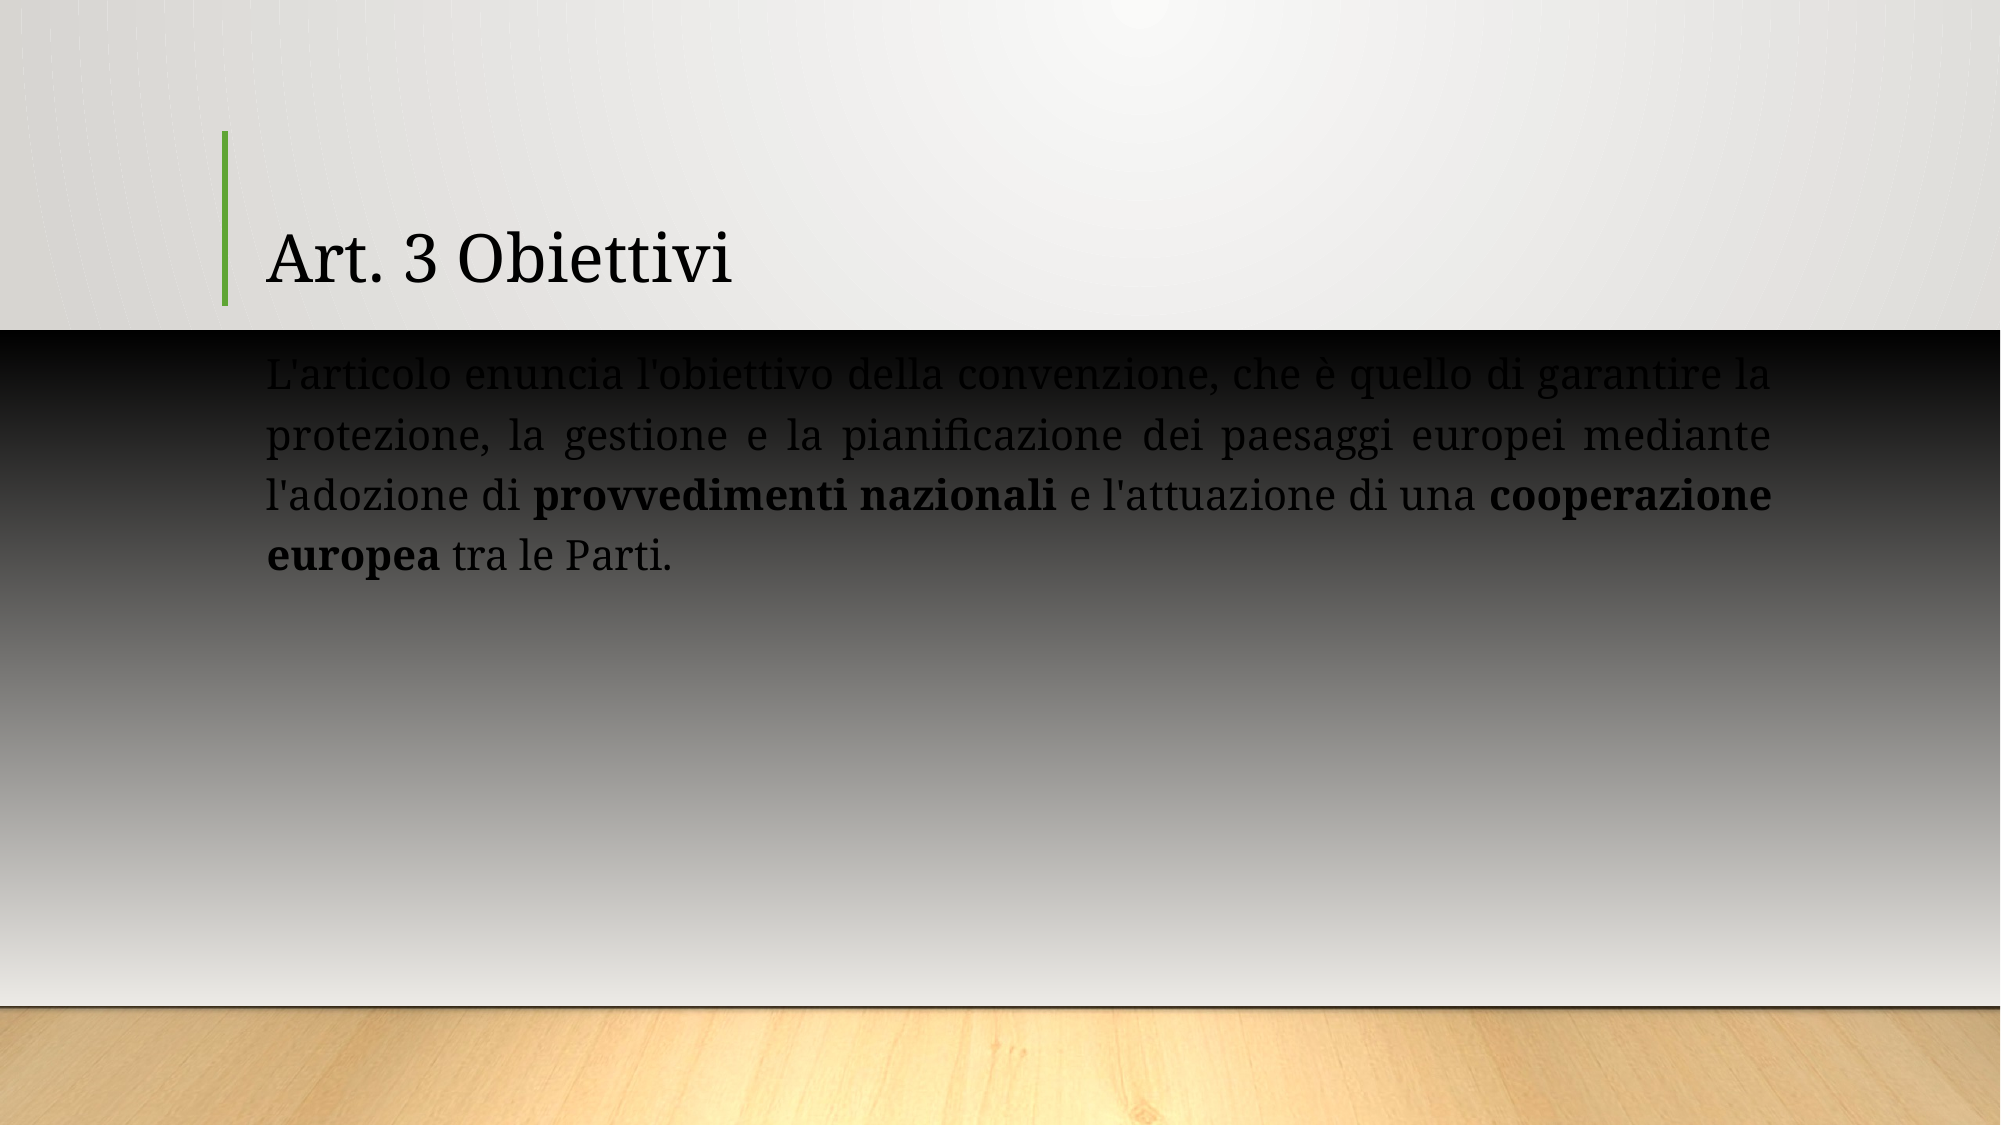

# Art. 3 Obiettivi
L'articolo enuncia l'obiettivo della convenzione, che è quello di garantire la protezione, la gestione e la pianificazione dei paesaggi europei mediante l'adozione di provvedimenti nazionali e l'attuazione di una cooperazione europea tra le Parti.